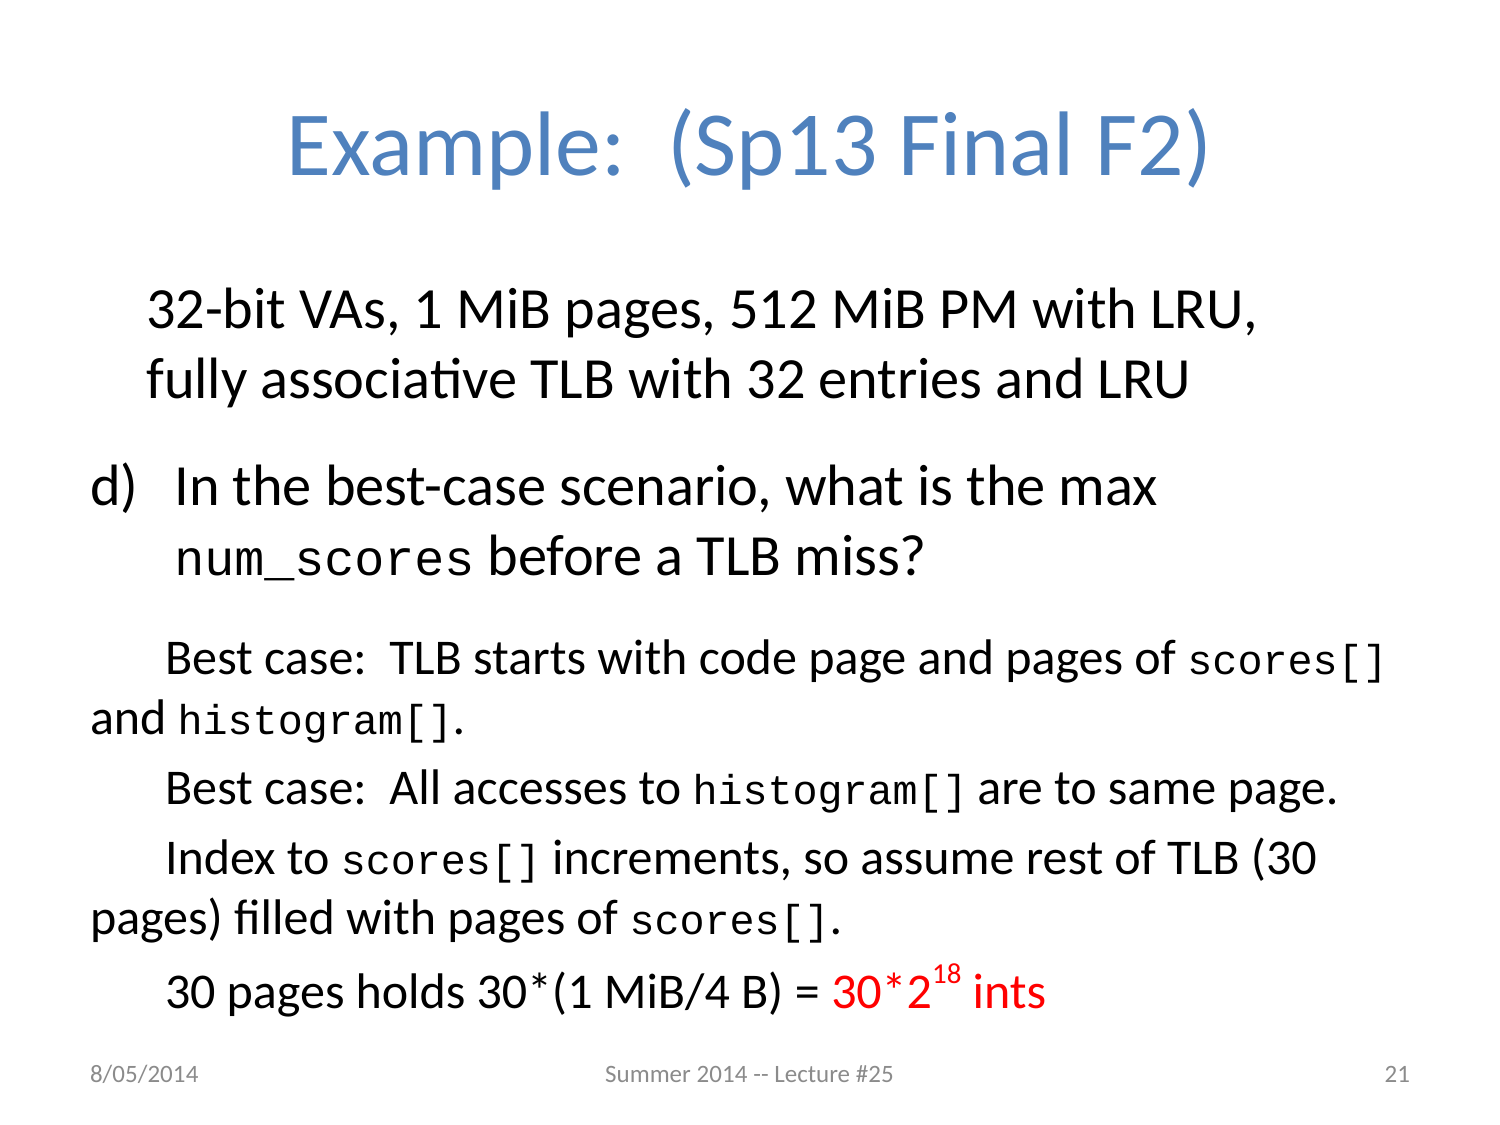

# Example: (Sp13 Final F2)
32-bit VAs, 1 MiB pages, 512 MiB PM with LRU,
fully associative TLB with 32 entries and LRU
In the best-case scenario, what is the max num_scores before a TLB miss?
	Best case: TLB starts with code page and pages of scores[] and histogram[].
	Best case: All accesses to histogram[] are to same page.
	Index to scores[] increments, so assume rest of TLB (30 pages) filled with pages of scores[].
	30 pages holds 30*(1 MiB/4 B) = 30*218 ints
8/05/2014
Summer 2014 -- Lecture #25